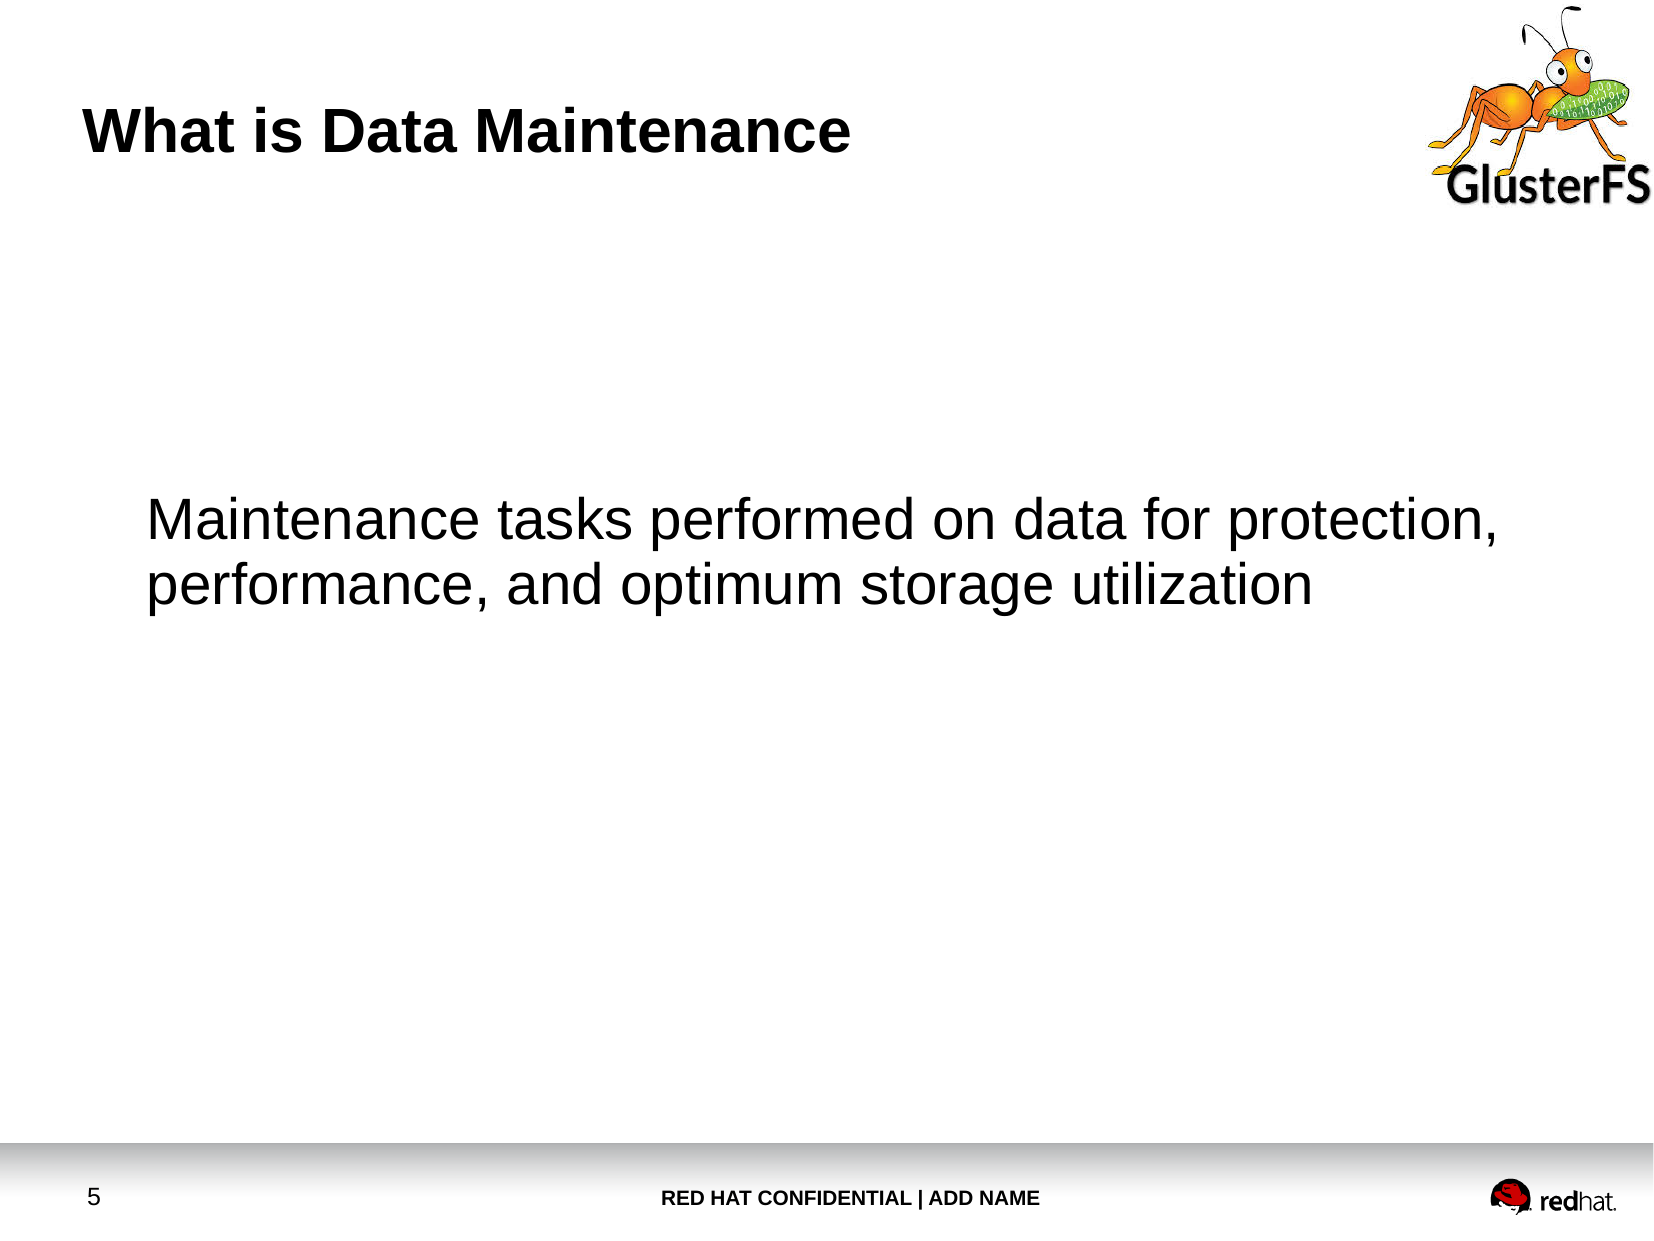

# What is Data Maintenance
Maintenance tasks performed on data for protection, performance, and optimum storage utilization